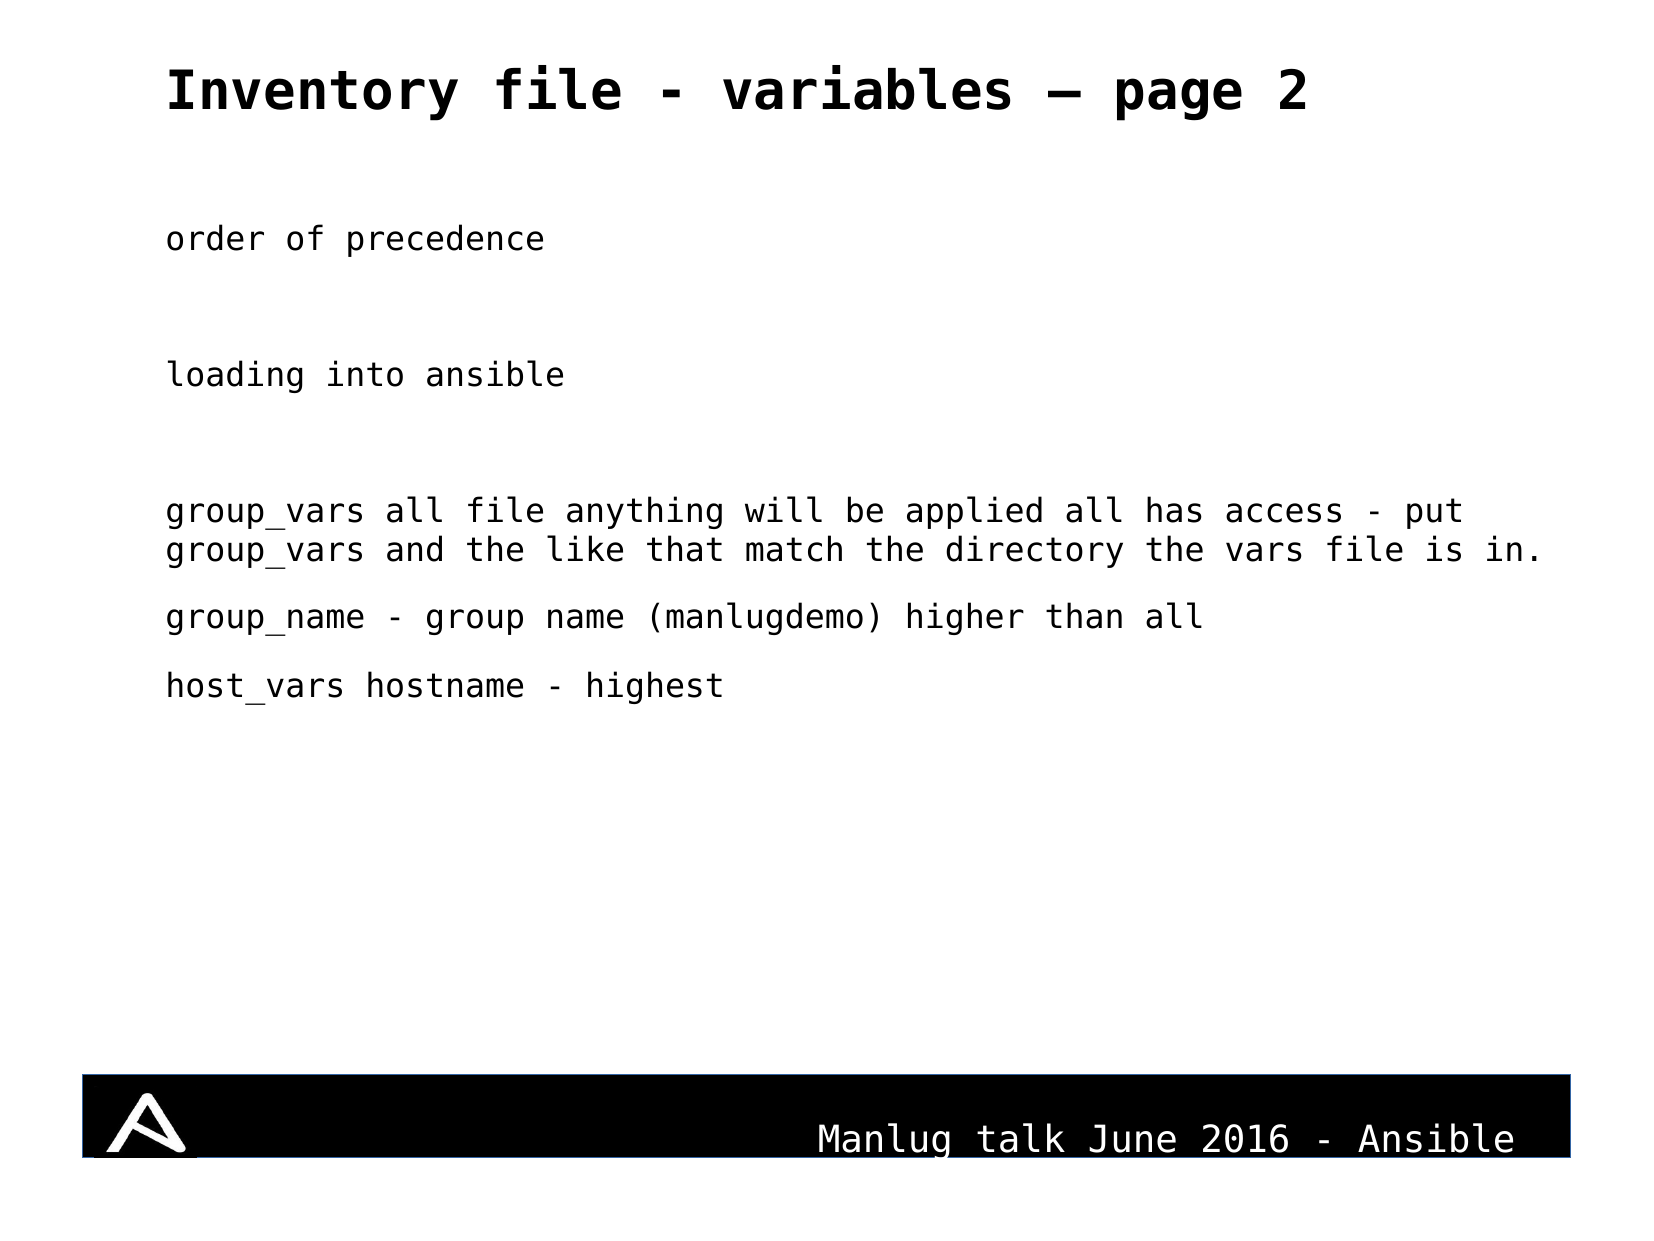

#
Inventory file - variables – page 2
order of precedence
loading into ansible
group_vars all file anything will be applied all has access - put group_vars and the like that match the directory the vars file is in.
group_name - group name (manlugdemo) higher than all
host_vars hostname - highest
Manlug talk June 2016 - Ansible